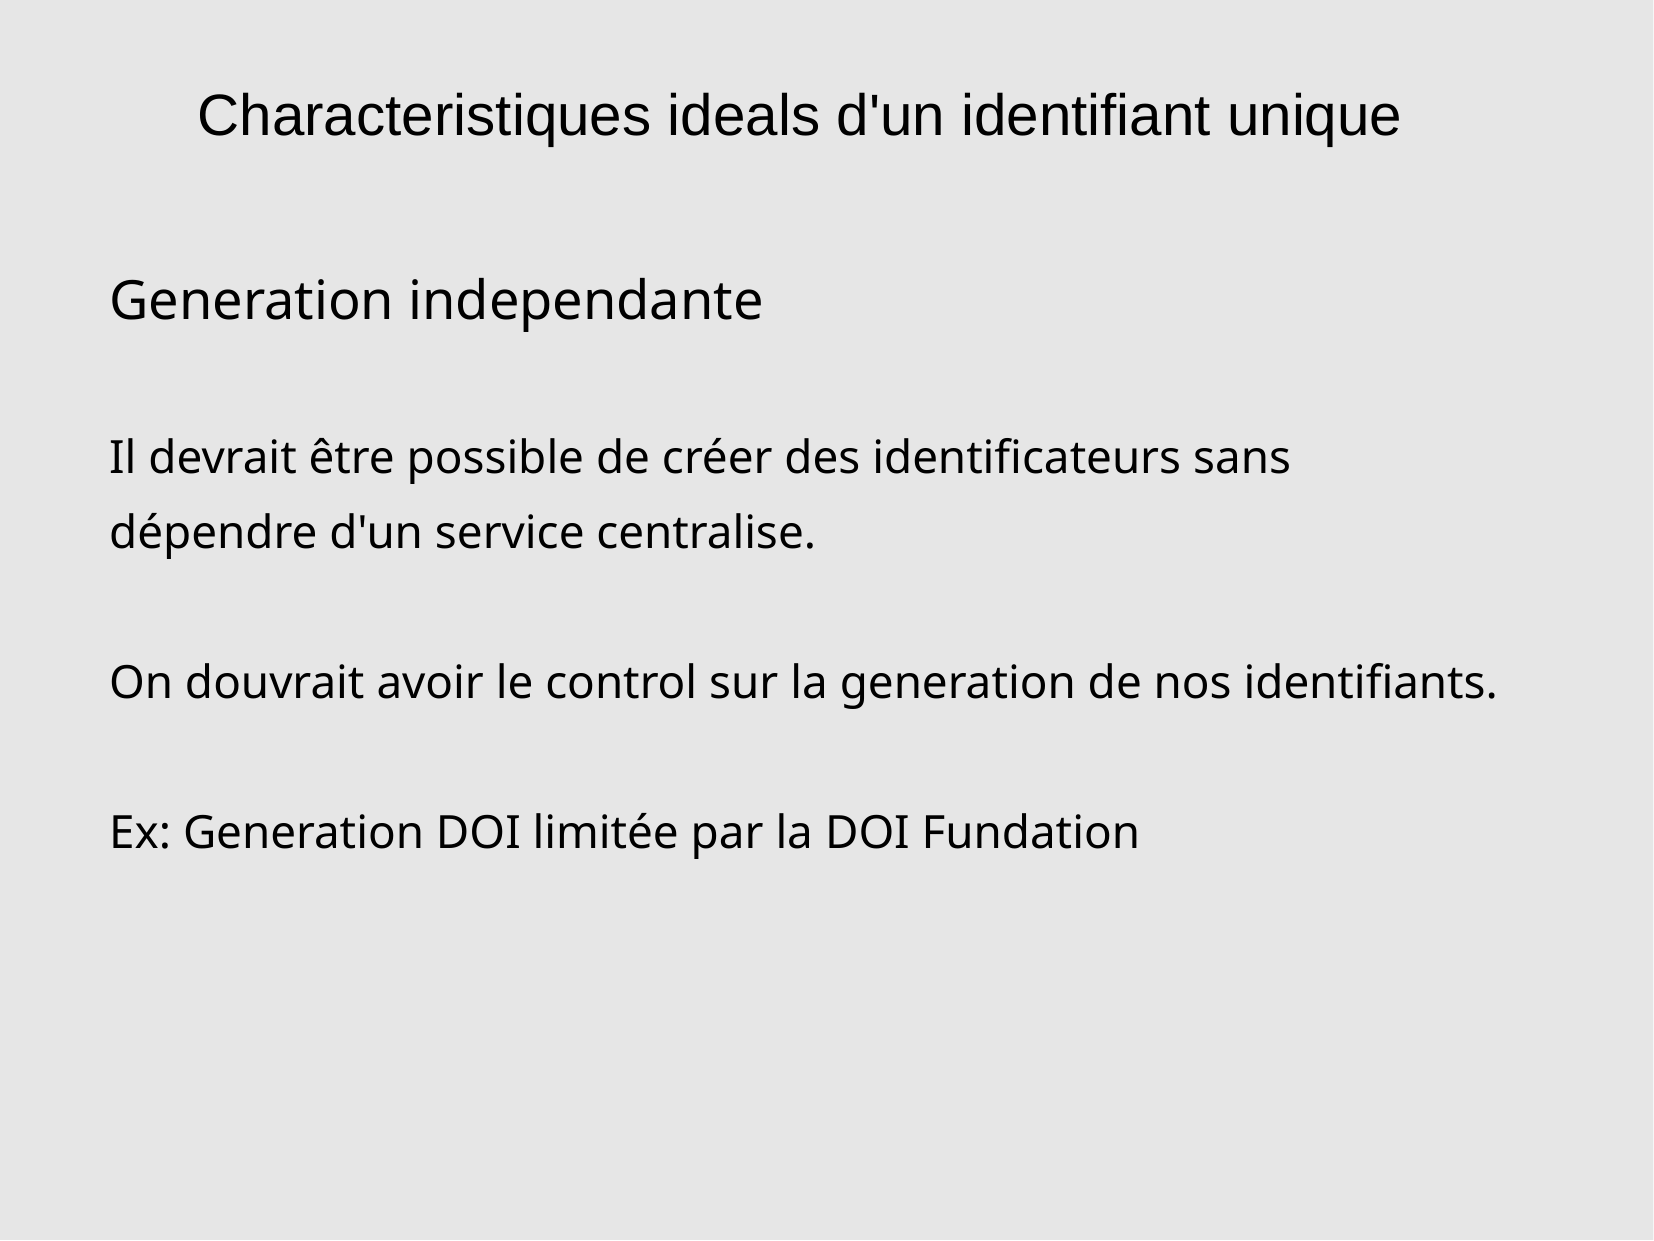

Characteristiques ideals d'un identifiant unique
Generation independante
Il devrait être possible de créer des identificateurs sans
dépendre d'un service centralise.
On douvrait avoir le control sur la generation de nos identifiants.
Ex: Generation DOI limitée par la DOI Fundation